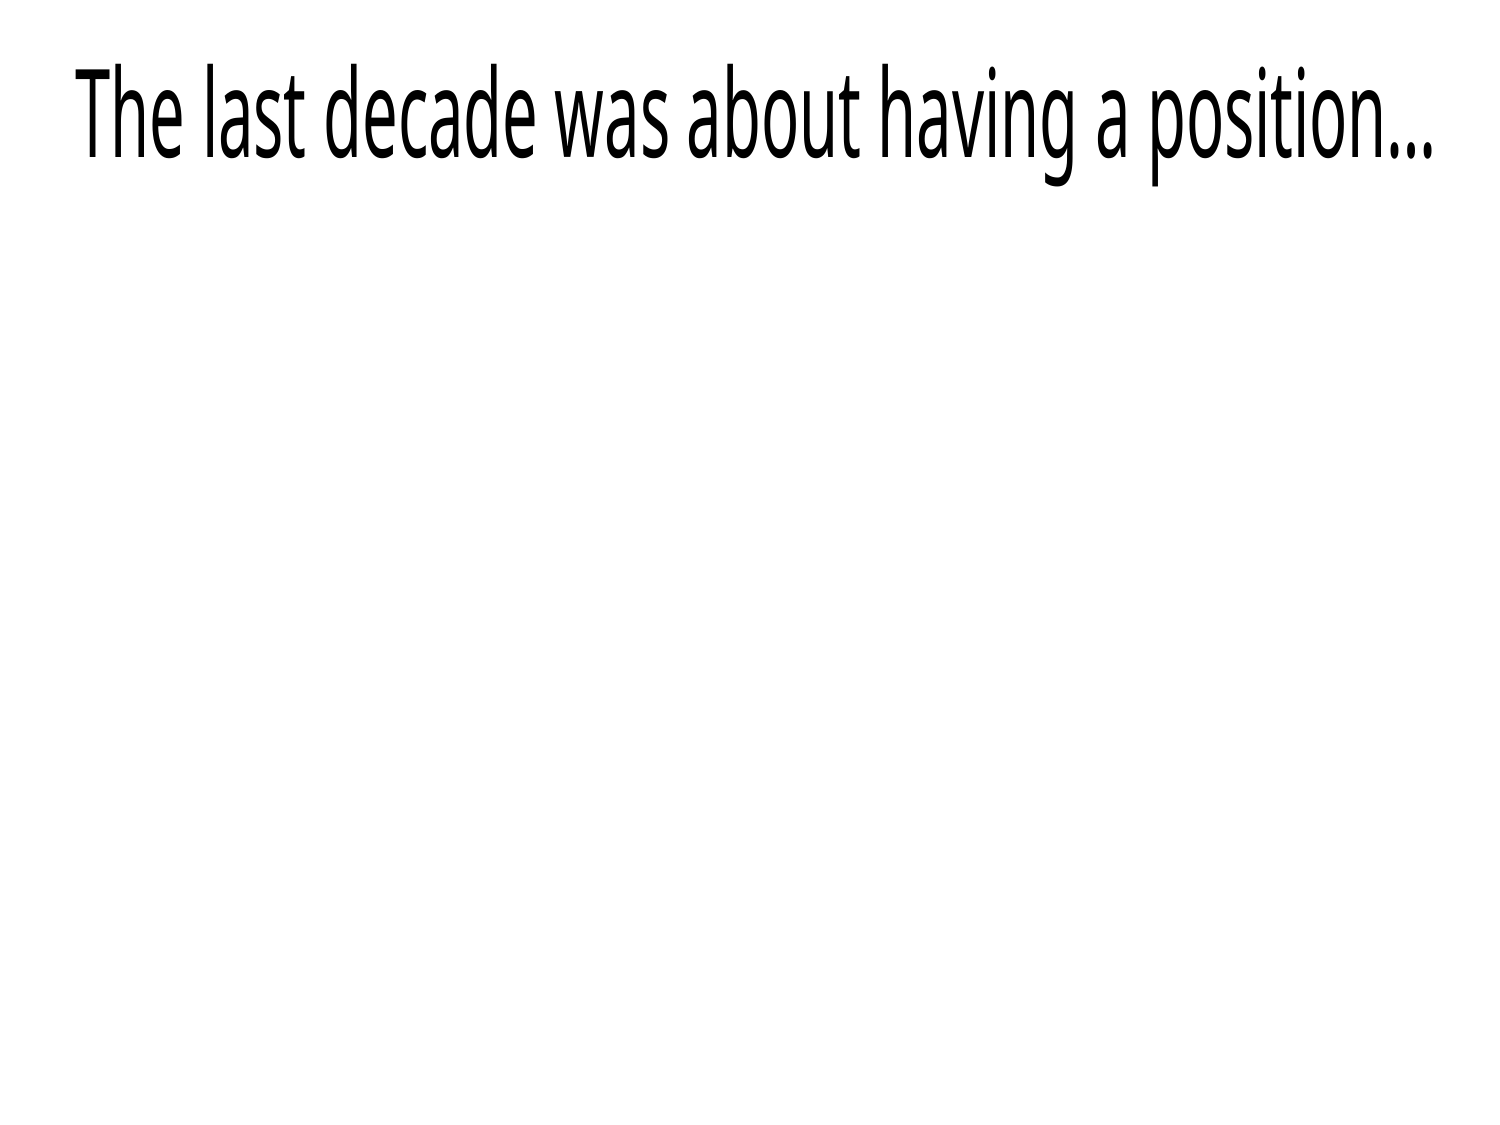

The last decade was about having a position…
SASA
AUDE Conference 2011